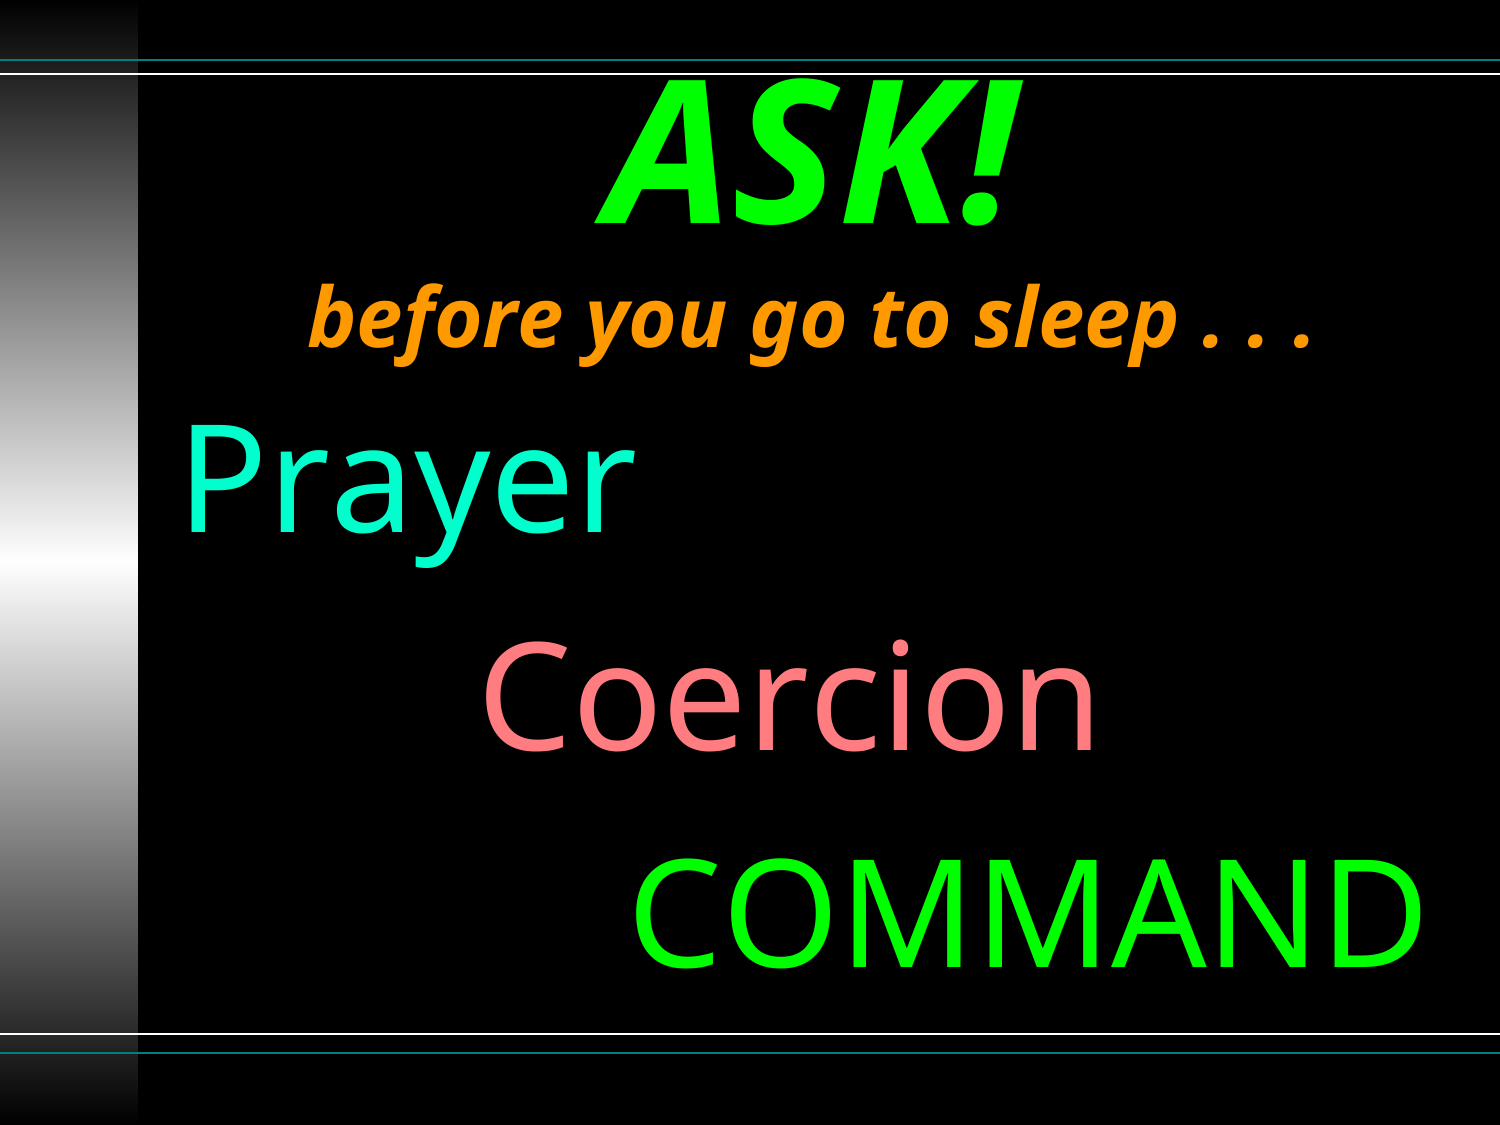

# ASK! before you go to sleep . . .
Prayer
			Coercion
				COMMAND